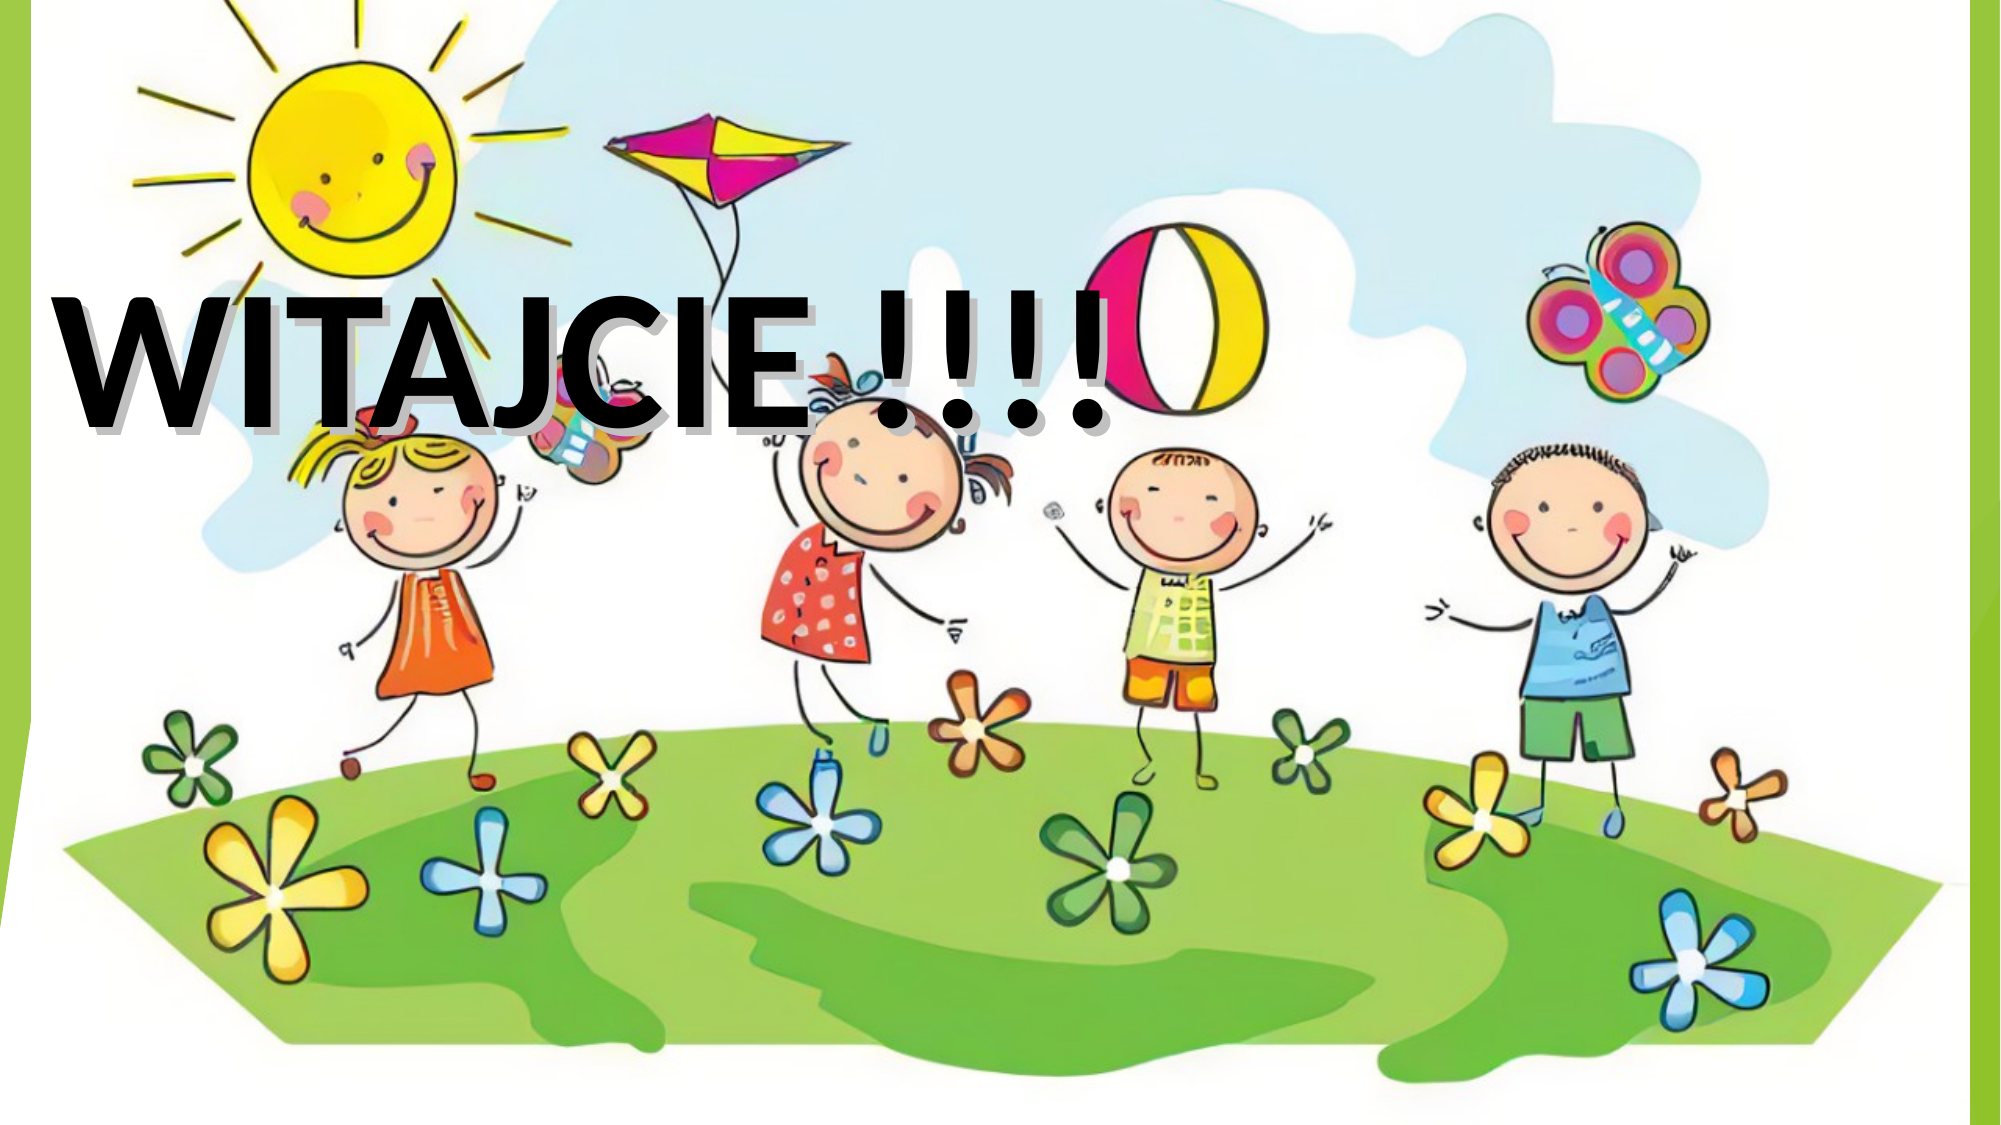

# WAKACJE
WITAJCIE !!!!
Tutaj wpisz tekst